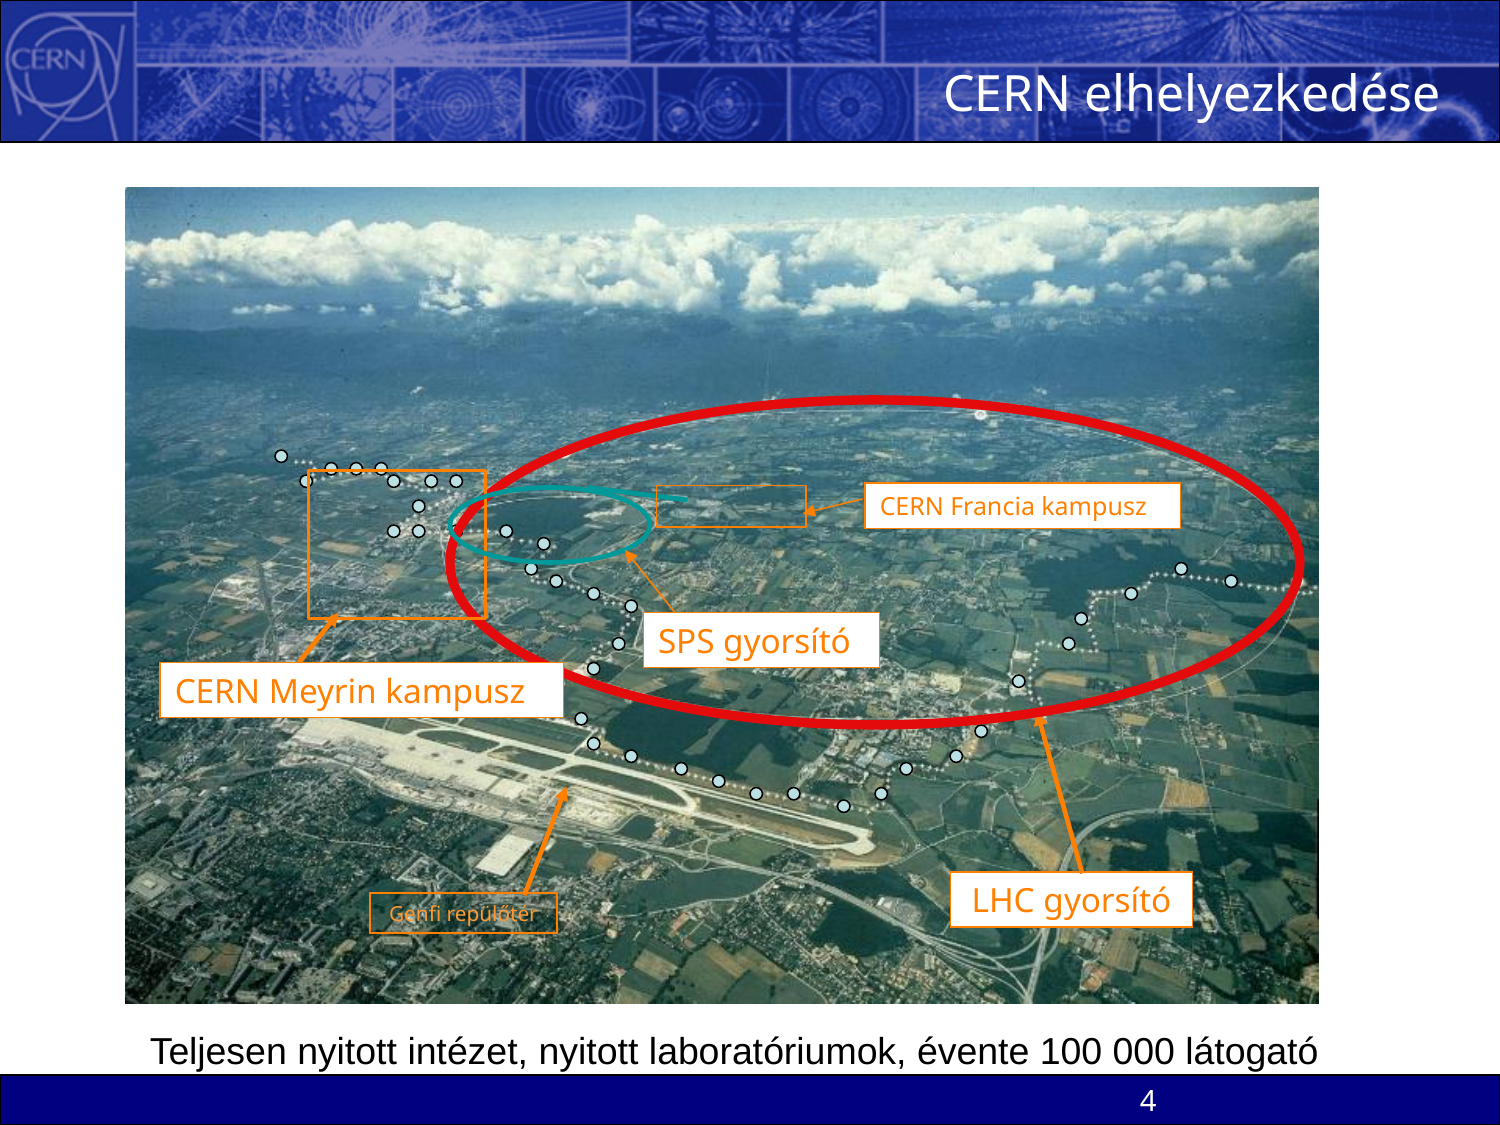

CERN elhelyezkedése
CERN Francia kampusz
SPS gyorsító
CERN Meyrin kampusz
LHC gyorsító
Genfi repülőtér
Teljesen nyitott intézet, nyitott laboratóriumok, évente 100 000 látogató